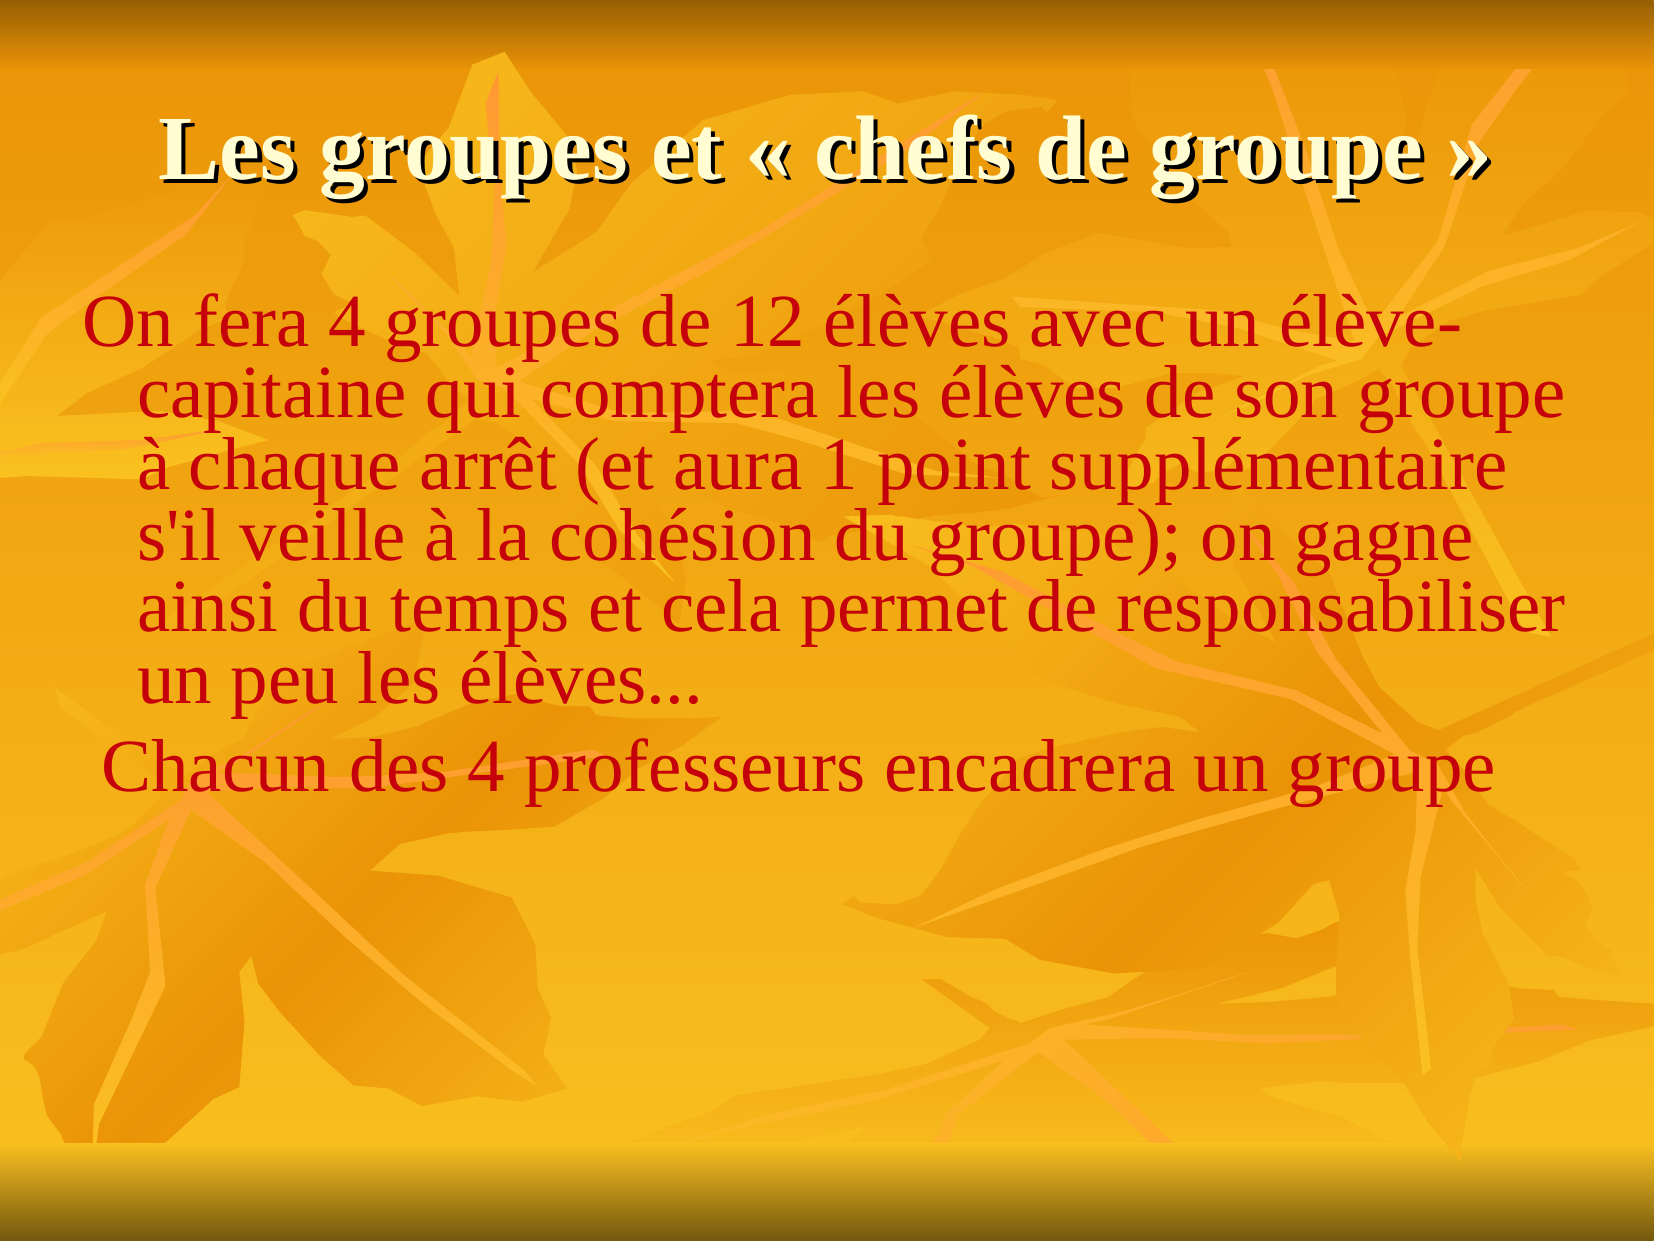

# Les groupes et « chefs de groupe »
On fera 4 groupes de 12 élèves avec un élève-capitaine qui comptera les élèves de son groupe à chaque arrêt (et aura 1 point supplémentaire s'il veille à la cohésion du groupe); on gagne ainsi du temps et cela permet de responsabiliser un peu les élèves...
 Chacun des 4 professeurs encadrera un groupe